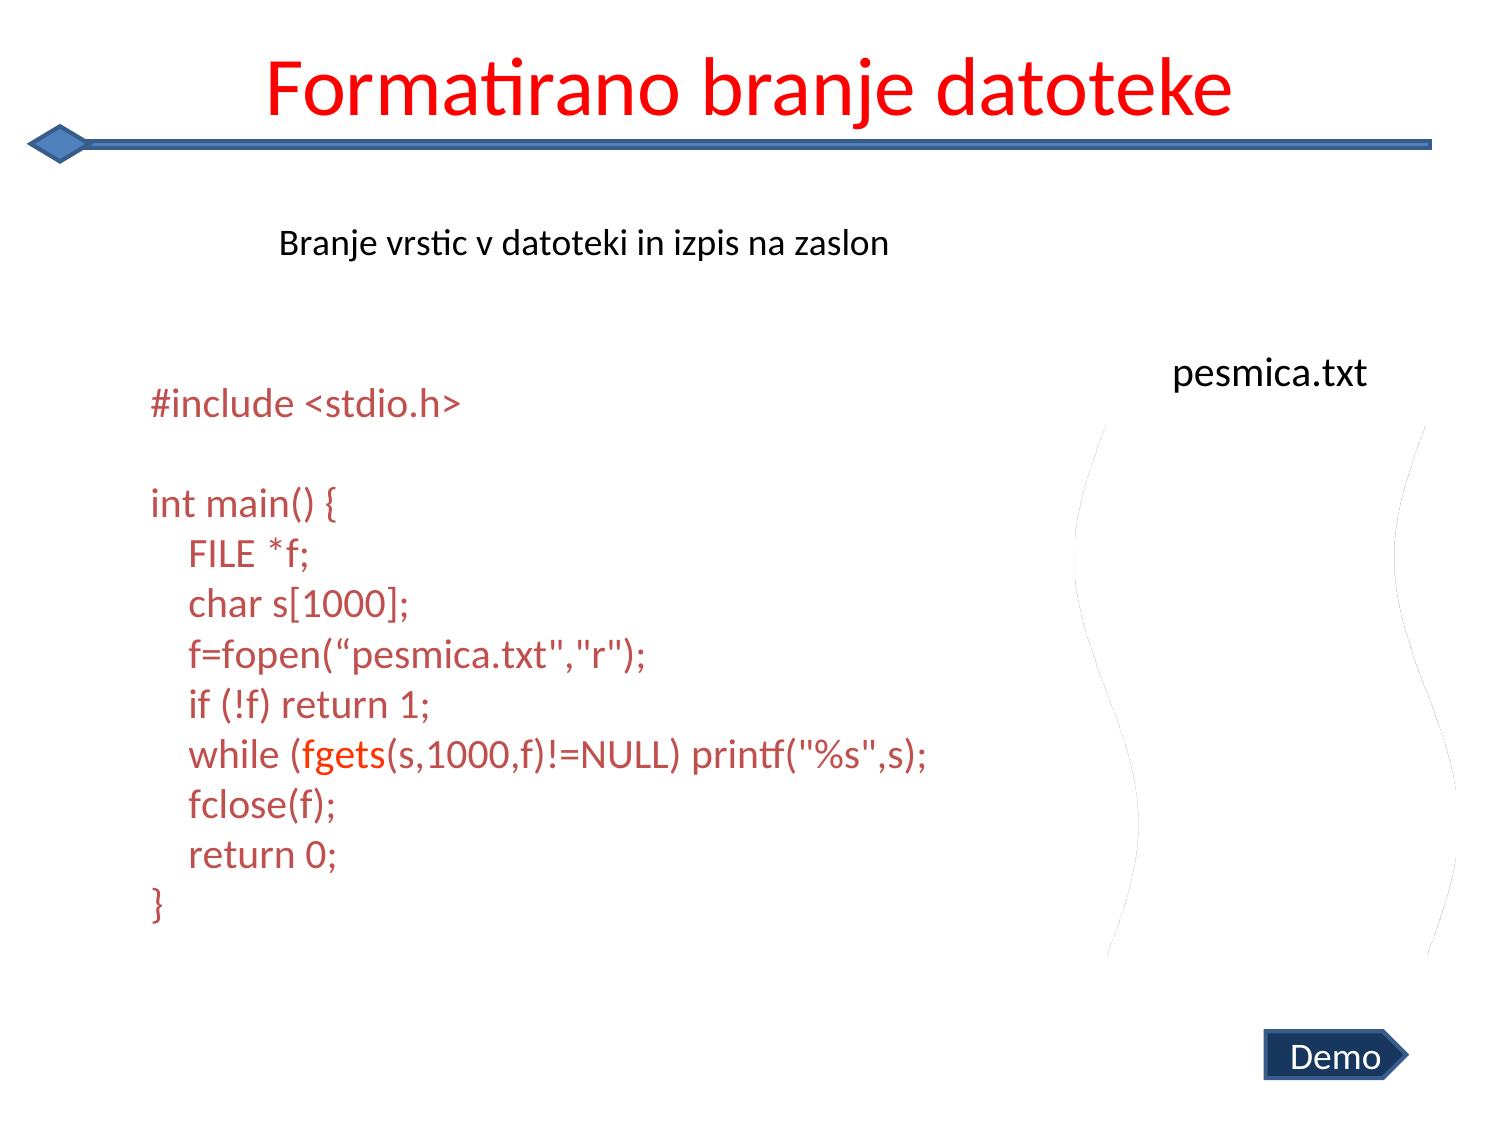

# Formatirano branje datoteke
Branje vrstic v datoteki in izpis na zaslon
pesmica.txt
#include <stdio.h>
int main() {
 FILE *f;
 char s[1000];
 f=fopen(“pesmica.txt","r");
 if (!f) return 1;
 while (fgets(s,1000,f)!=NULL) printf("%s",s);
 fclose(f);
 return 0;
}
Demo